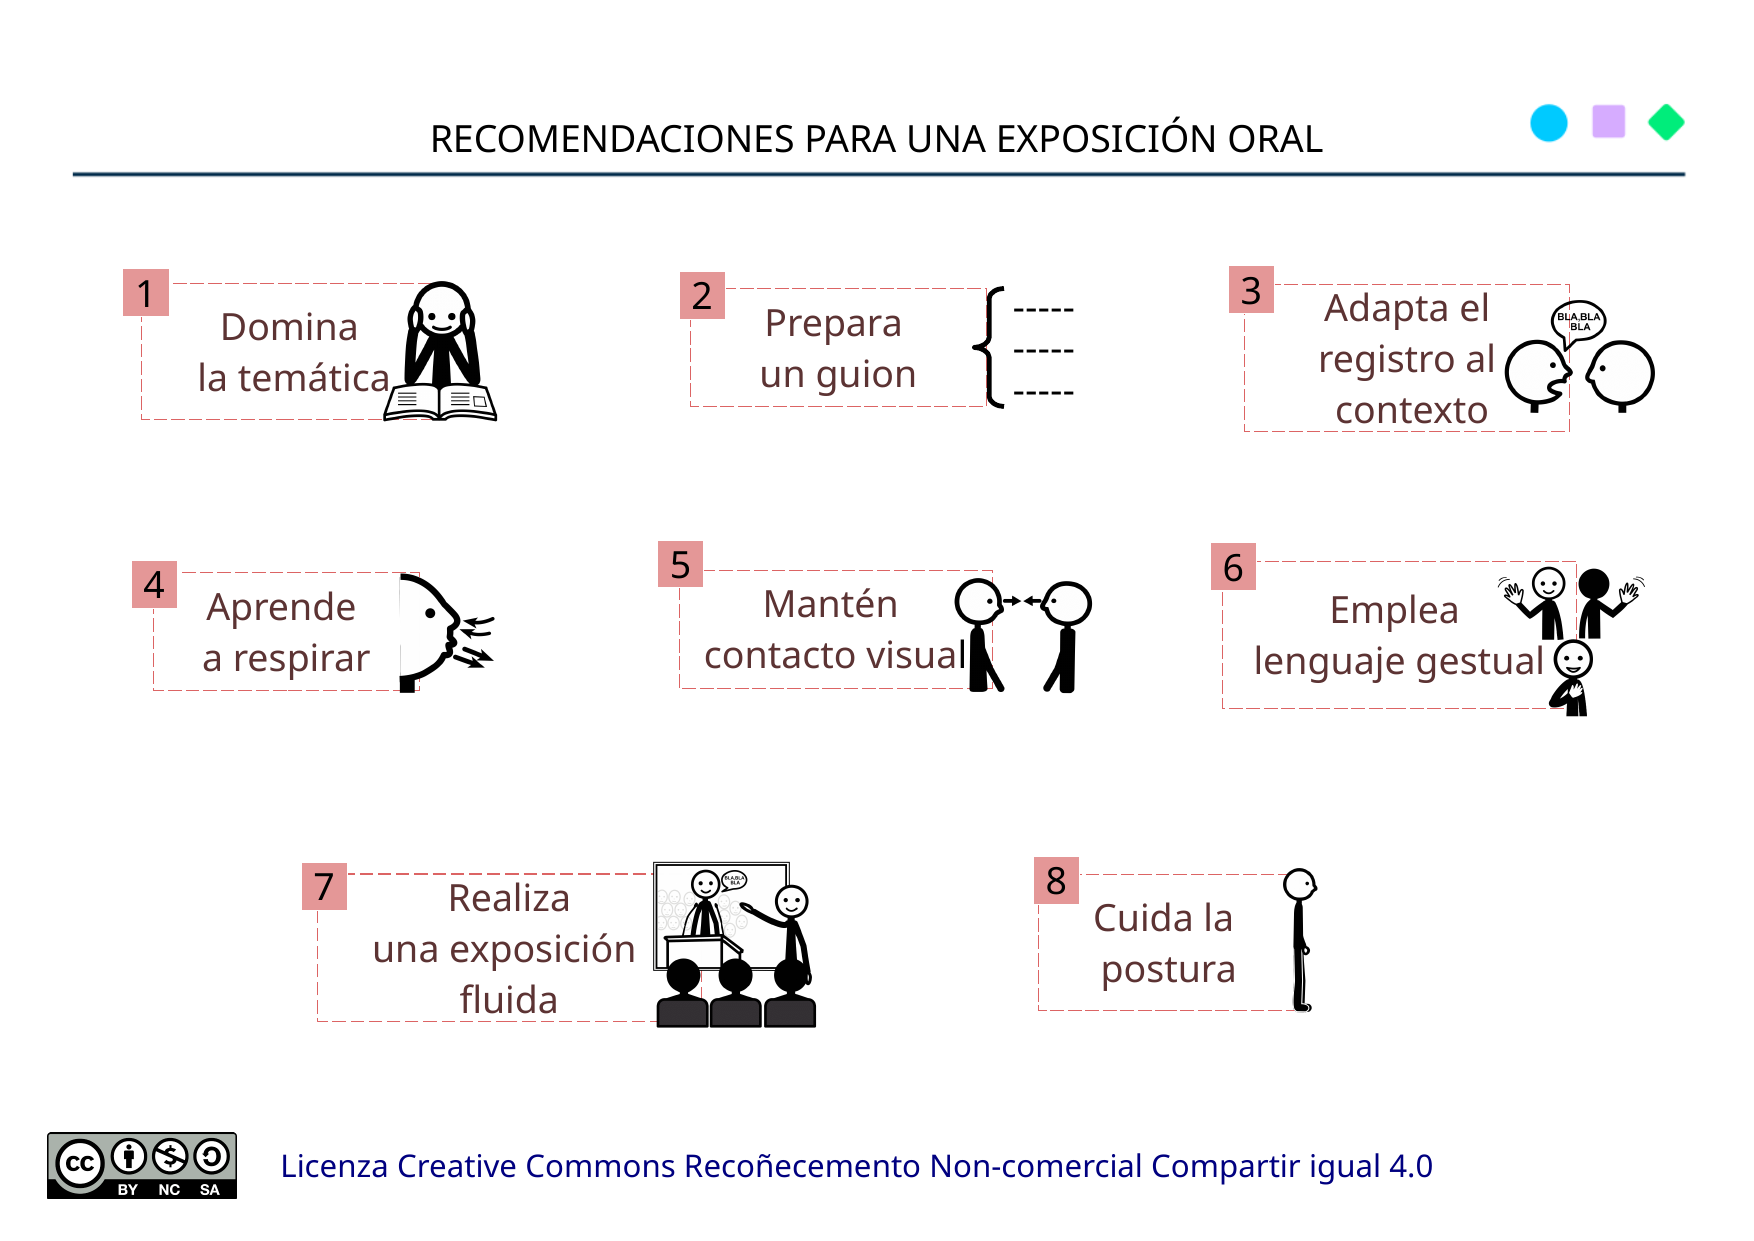

RECOMENDACIONES PARA UNA EXPOSICIÓN ORAL
3
1
2
-----
-----
-----
Domina
 la temática
 Adapta el
registro al
 contexto
Prepara
un guion
5
6
4
Emplea
lenguaje gestual
Mantén
contacto visual
Aprende
a respirar
8
7
Realiza
una exposición
fluida
Cuida la
postura
Licenza Creative Commons Recoñecemento Non-comercial Compartir igual 4.0